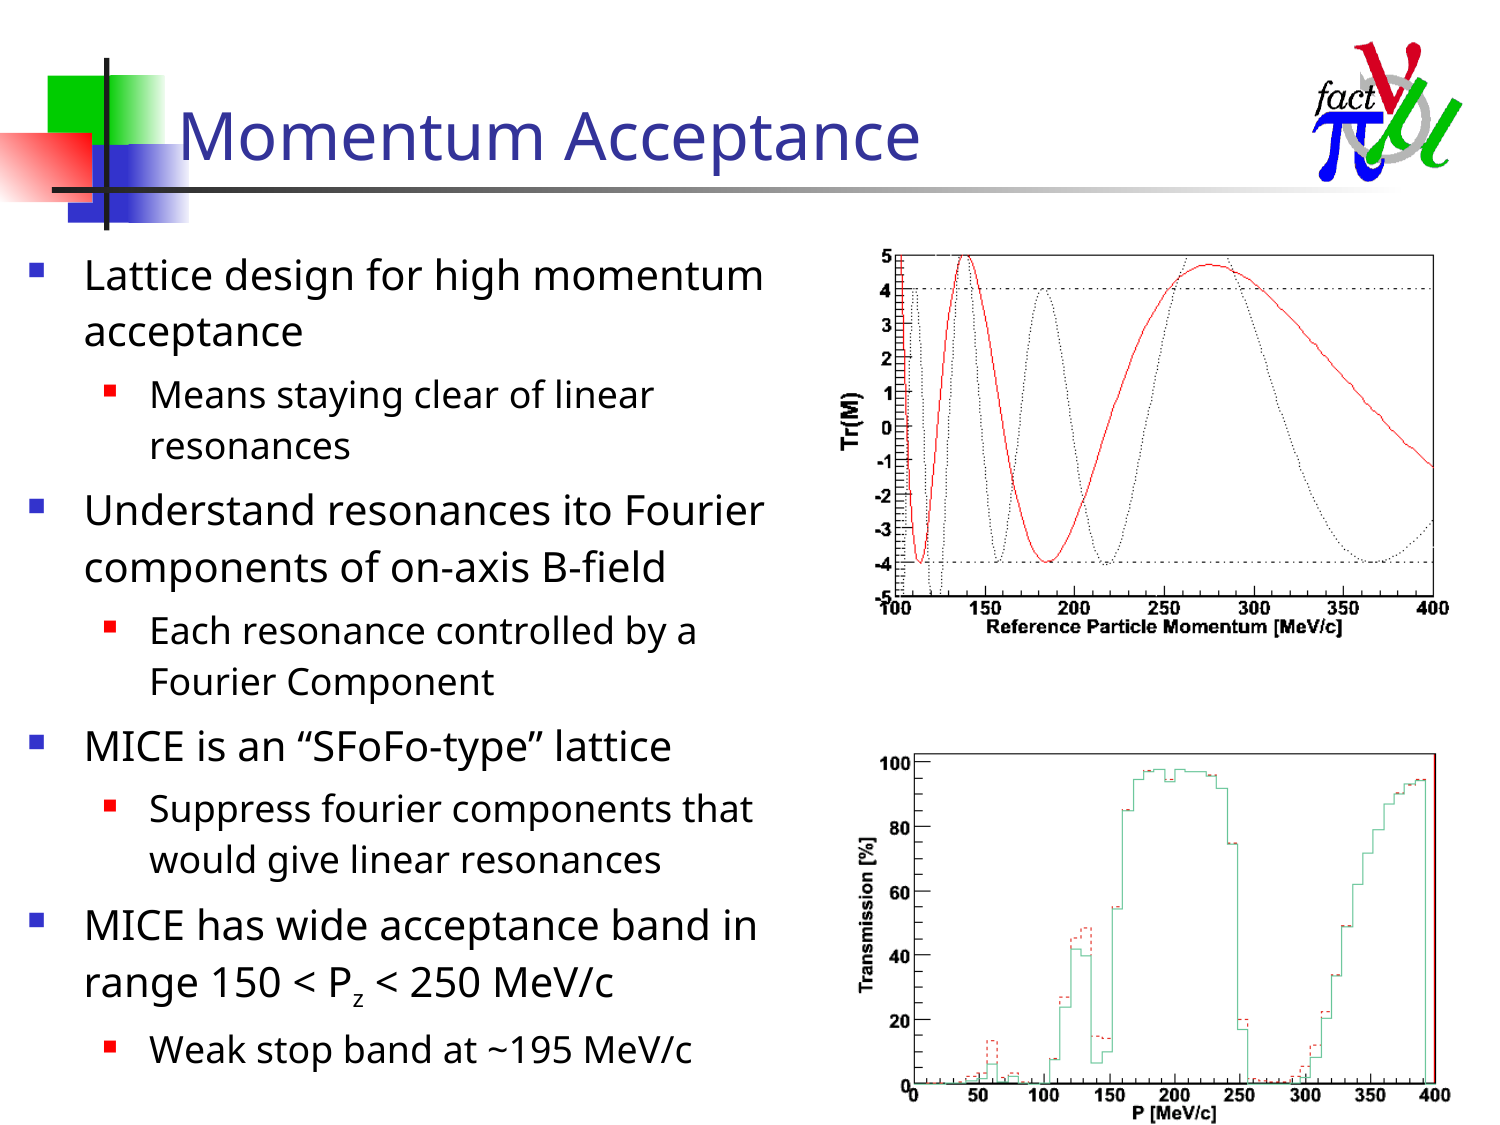

# Momentum Acceptance
Lattice design for high momentum acceptance
Means staying clear of linear resonances
Understand resonances ito Fourier components of on-axis B-field
Each resonance controlled by a Fourier Component
MICE is an “SFoFo-type” lattice
Suppress fourier components that would give linear resonances
MICE has wide acceptance band in range 150 < Pz < 250 MeV/c
Weak stop band at ~195 MeV/c